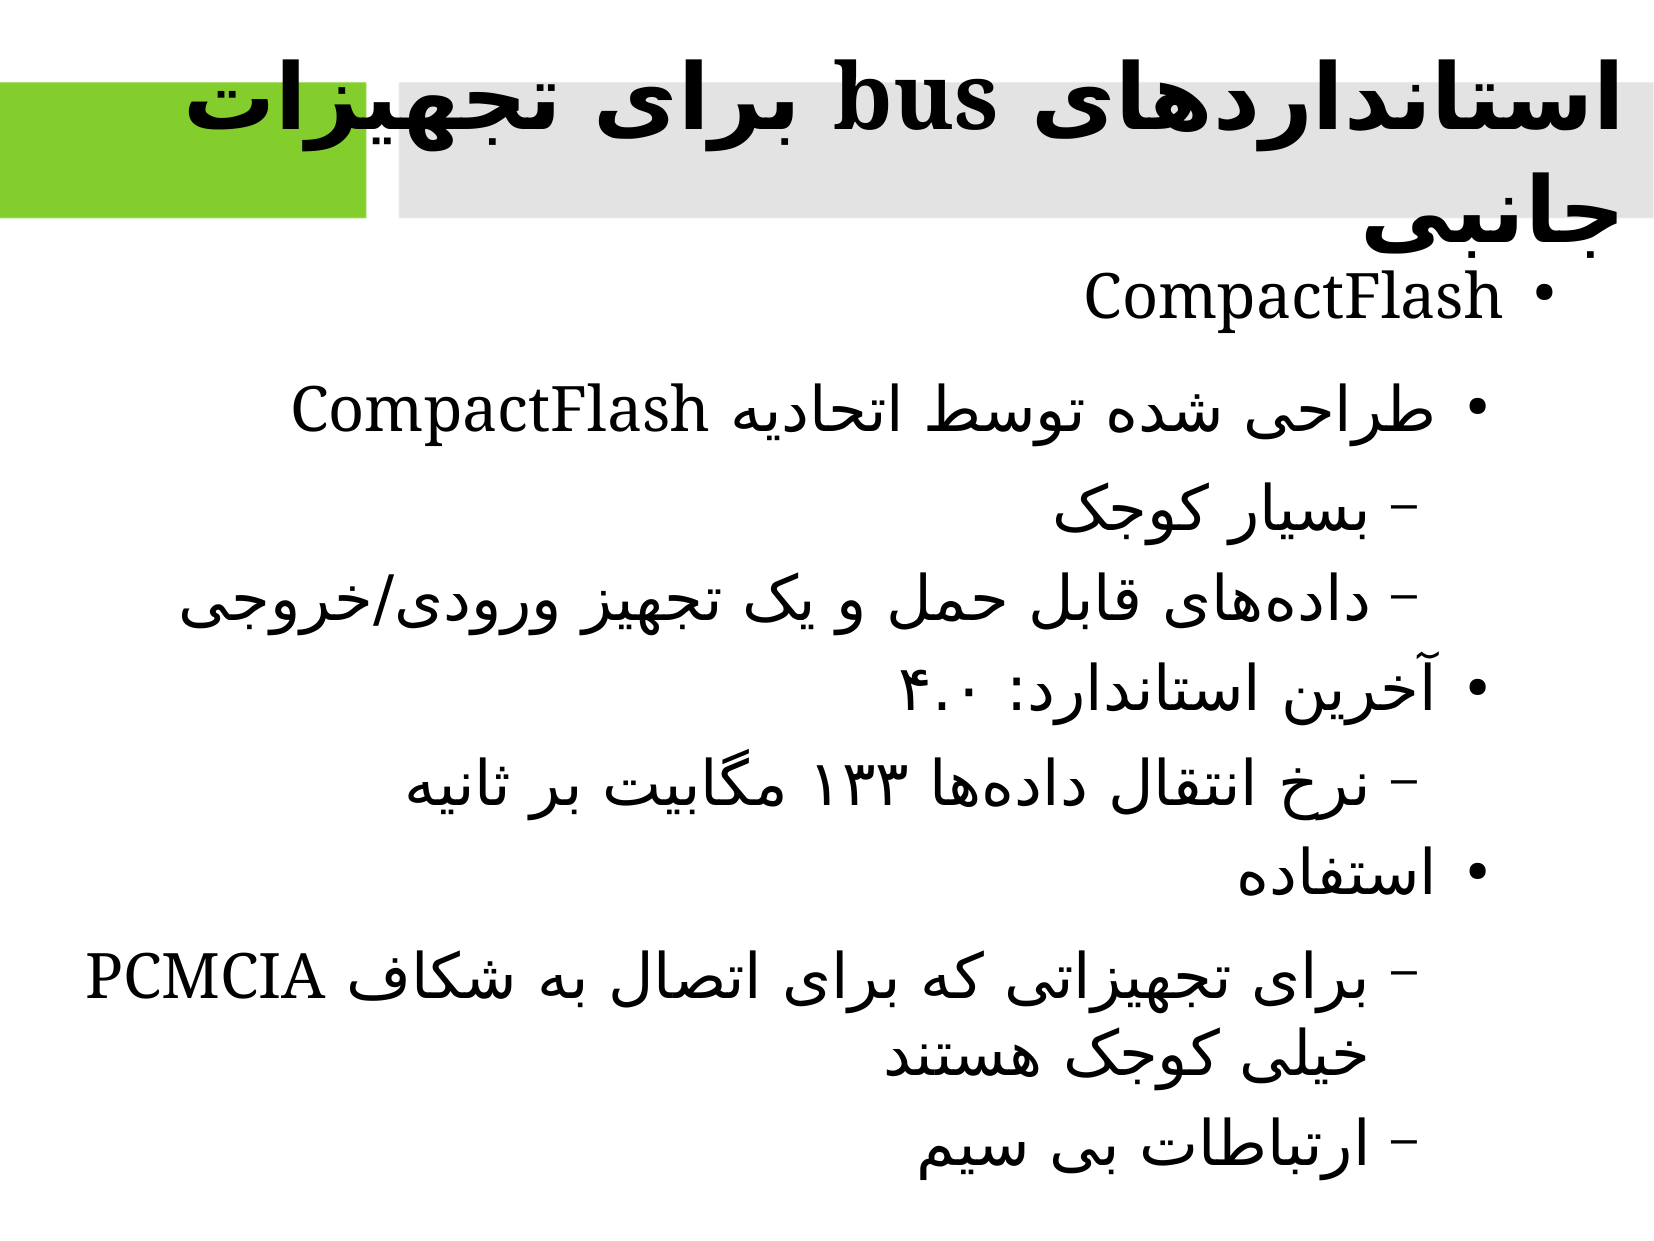

# استانداردهای bus برای تجهیزات جانبی
CompactFlash
طراحی شده توسط اتحادیه CompactFlash
بسیار کوجک
داده‌های قابل حمل و یک تجهیز ورودی/خروجی
آخرین استاندارد: ۴.۰
نرخ انتقال داده‌ها ۱۳۳ مگابیت بر ثانیه
استفاده
برای تجهیزاتی که برای اتصال به شکاف PCMCIA خیلی کوجک هستند
ارتباطات بی سیم